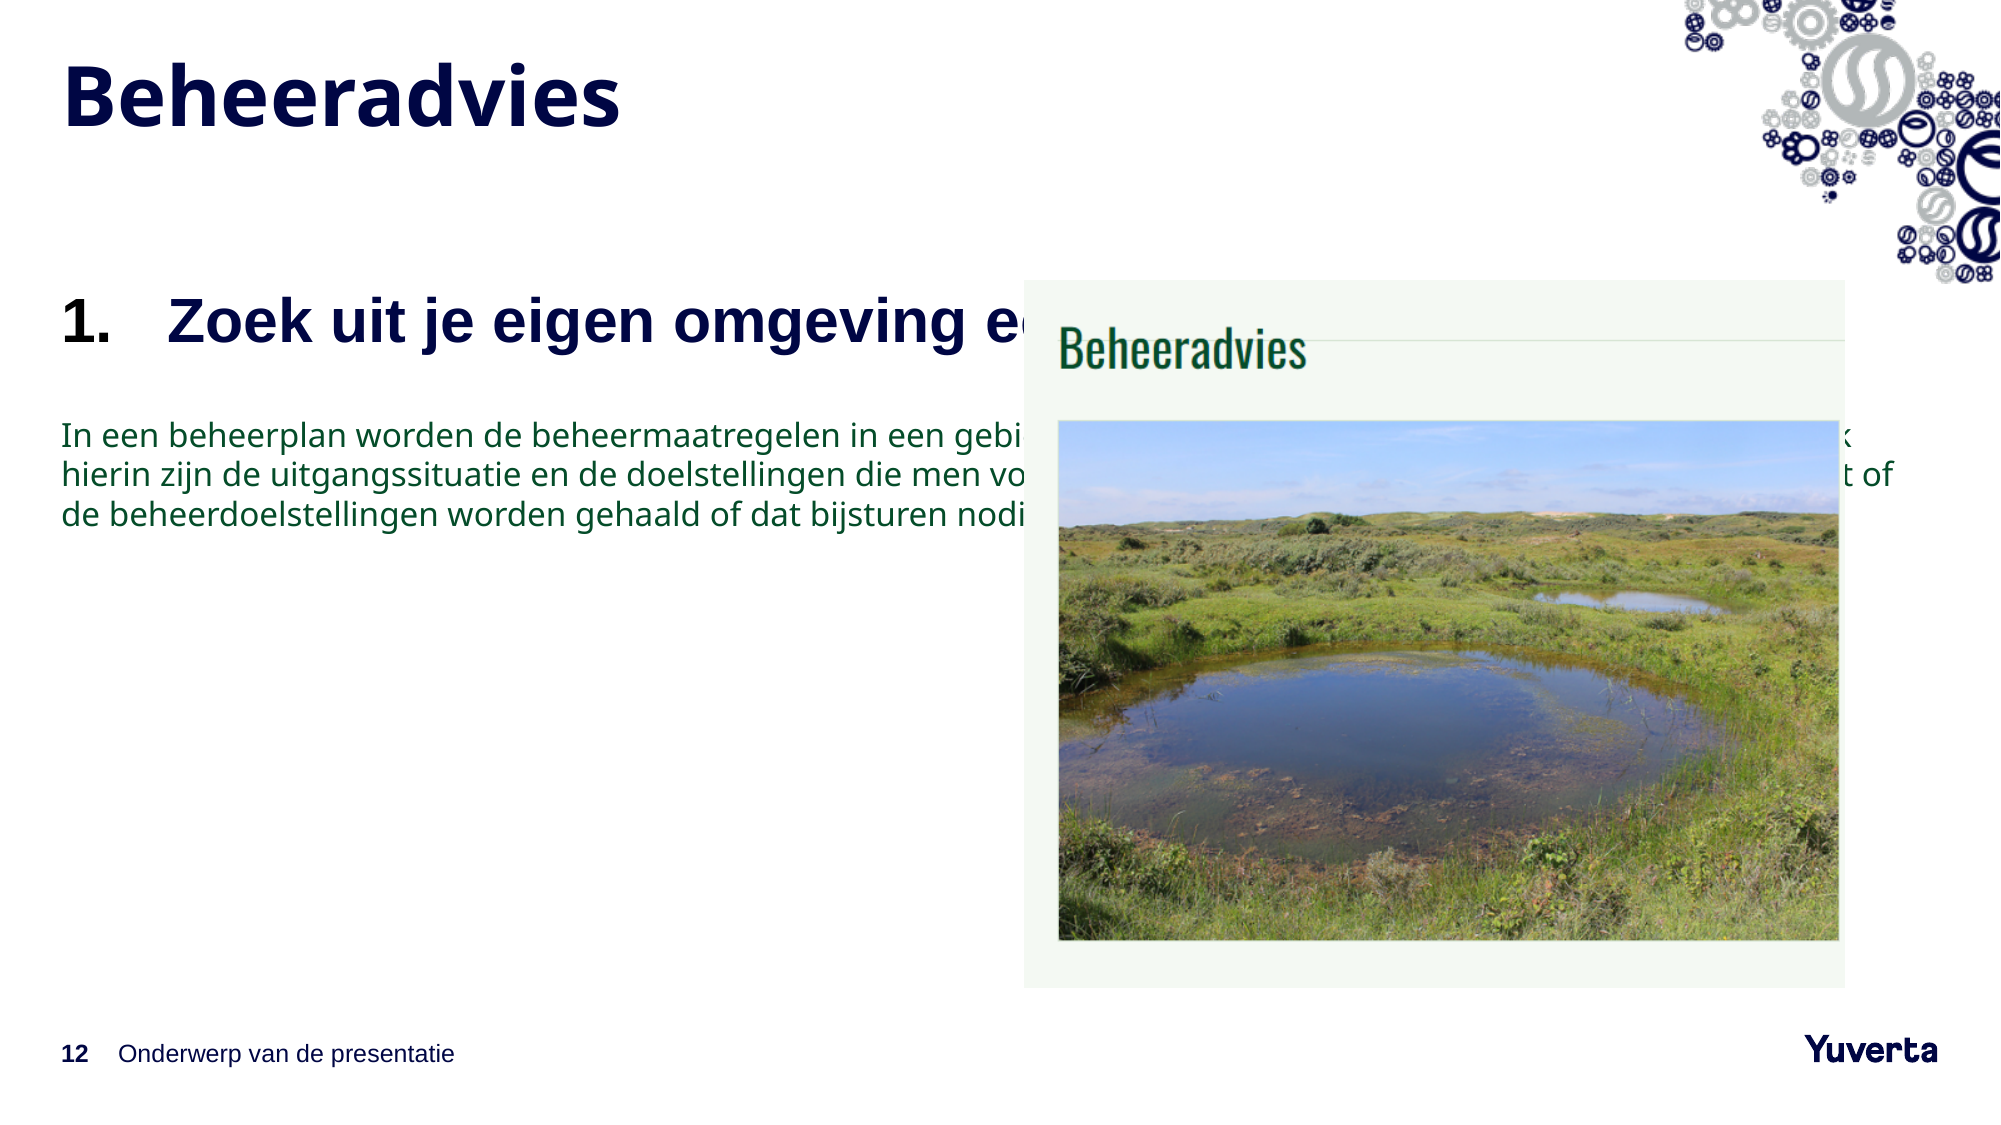

# Beheeradvies
Zoek uit je eigen omgeving een (groen) beheeradvies.
In een beheerplan worden de beheermaatregelen in een gebied voor een bepaalde periode beschreven. Belangrijk hierin zijn de uitgangssituatie en de doelstellingen die men voor ogen heeft. In een beheerevaluatie wordt getoetst of de beheerdoelstellingen worden gehaald of dat bijsturen nodig is.
Onderwerp van de presentatie